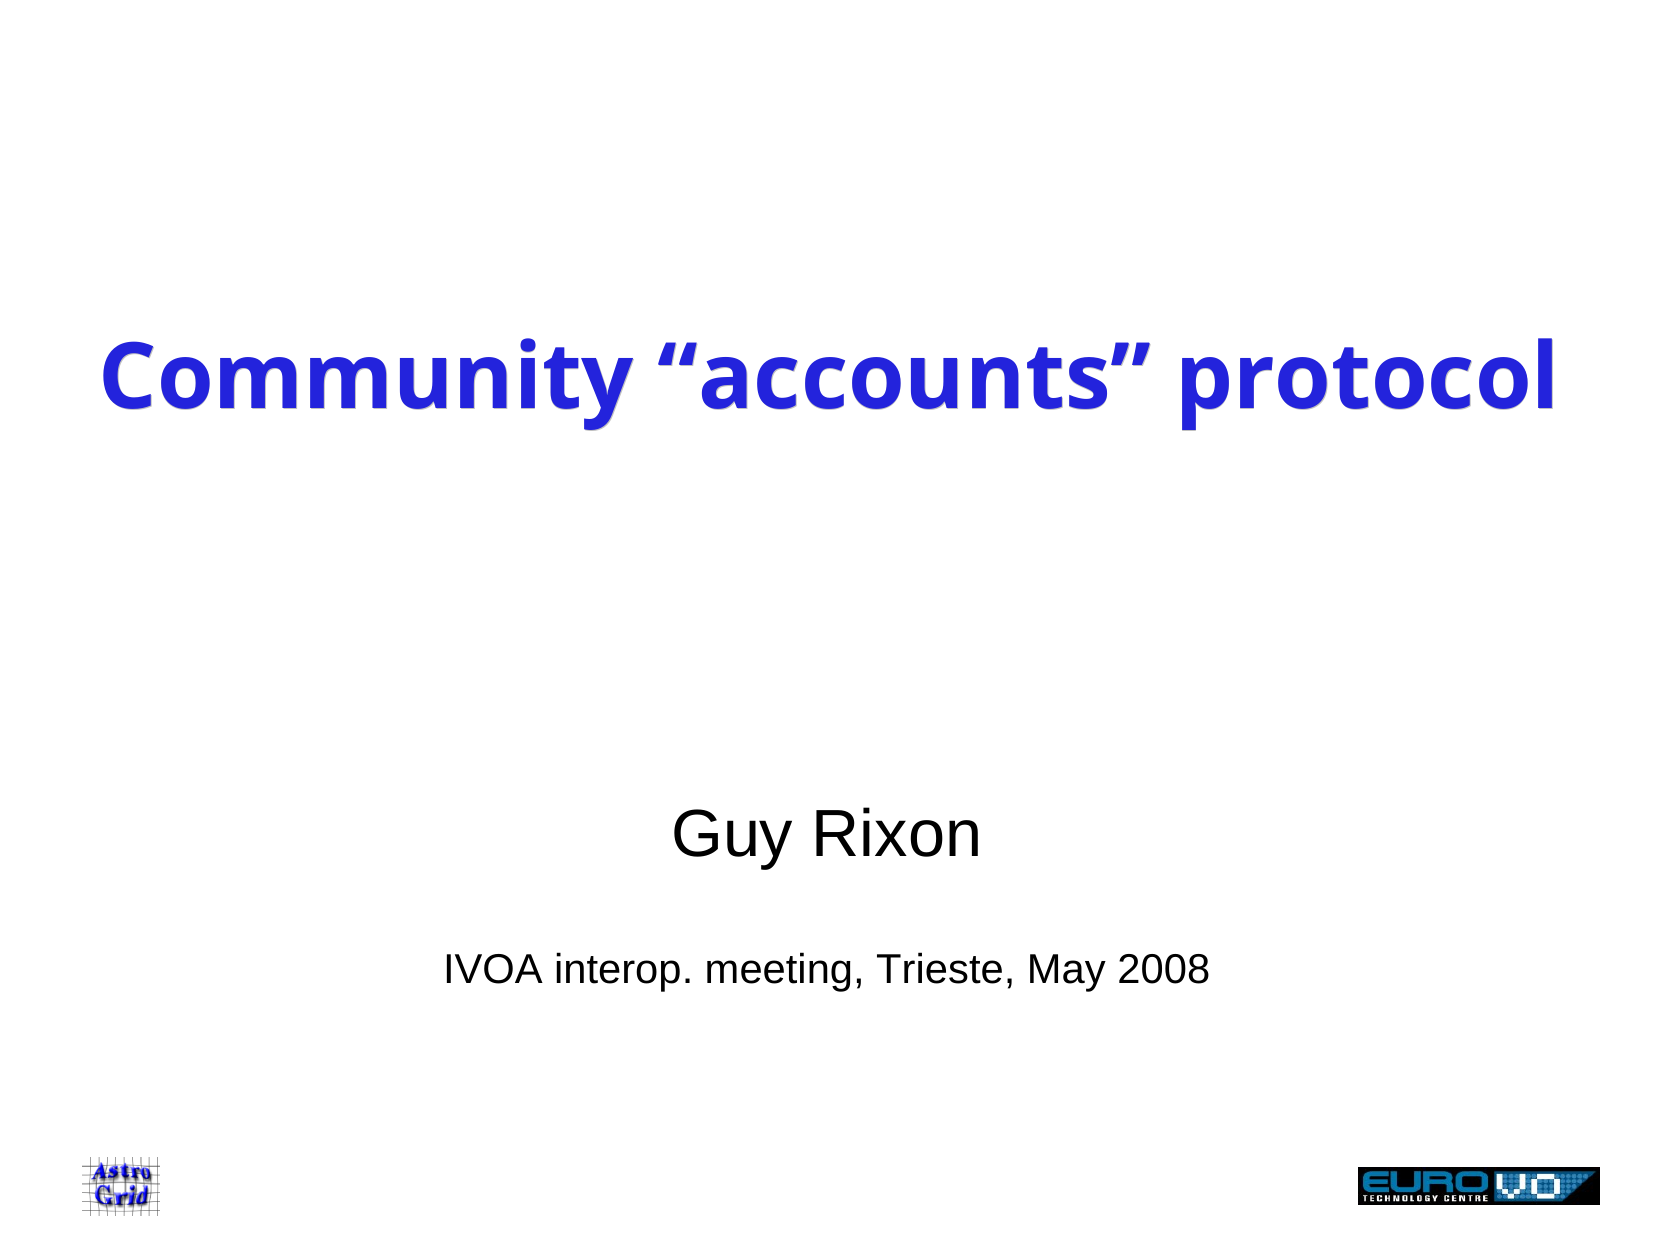

# Community “accounts” protocol
Guy Rixon
IVOA interop. meeting, Trieste, May 2008